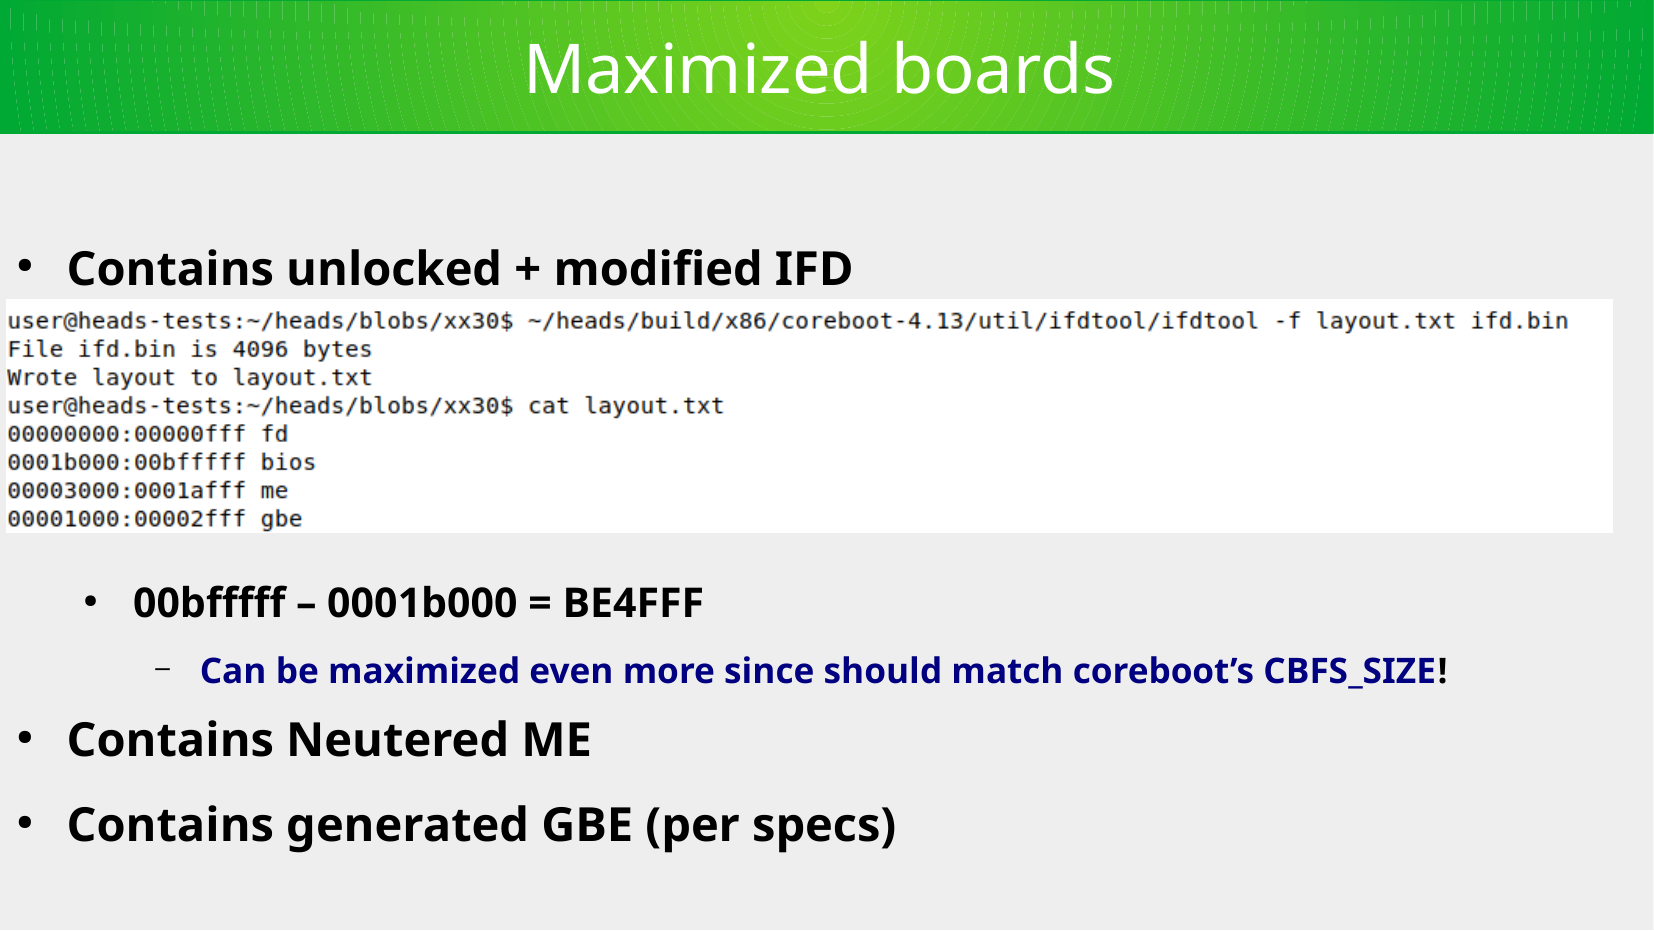

# Maximized boards
Contains unlocked + modified IFD
00bfffff – 0001b000 = BE4FFF
Can be maximized even more since should match coreboot’s CBFS_SIZE!
Contains Neutered ME
Contains generated GBE (per specs)